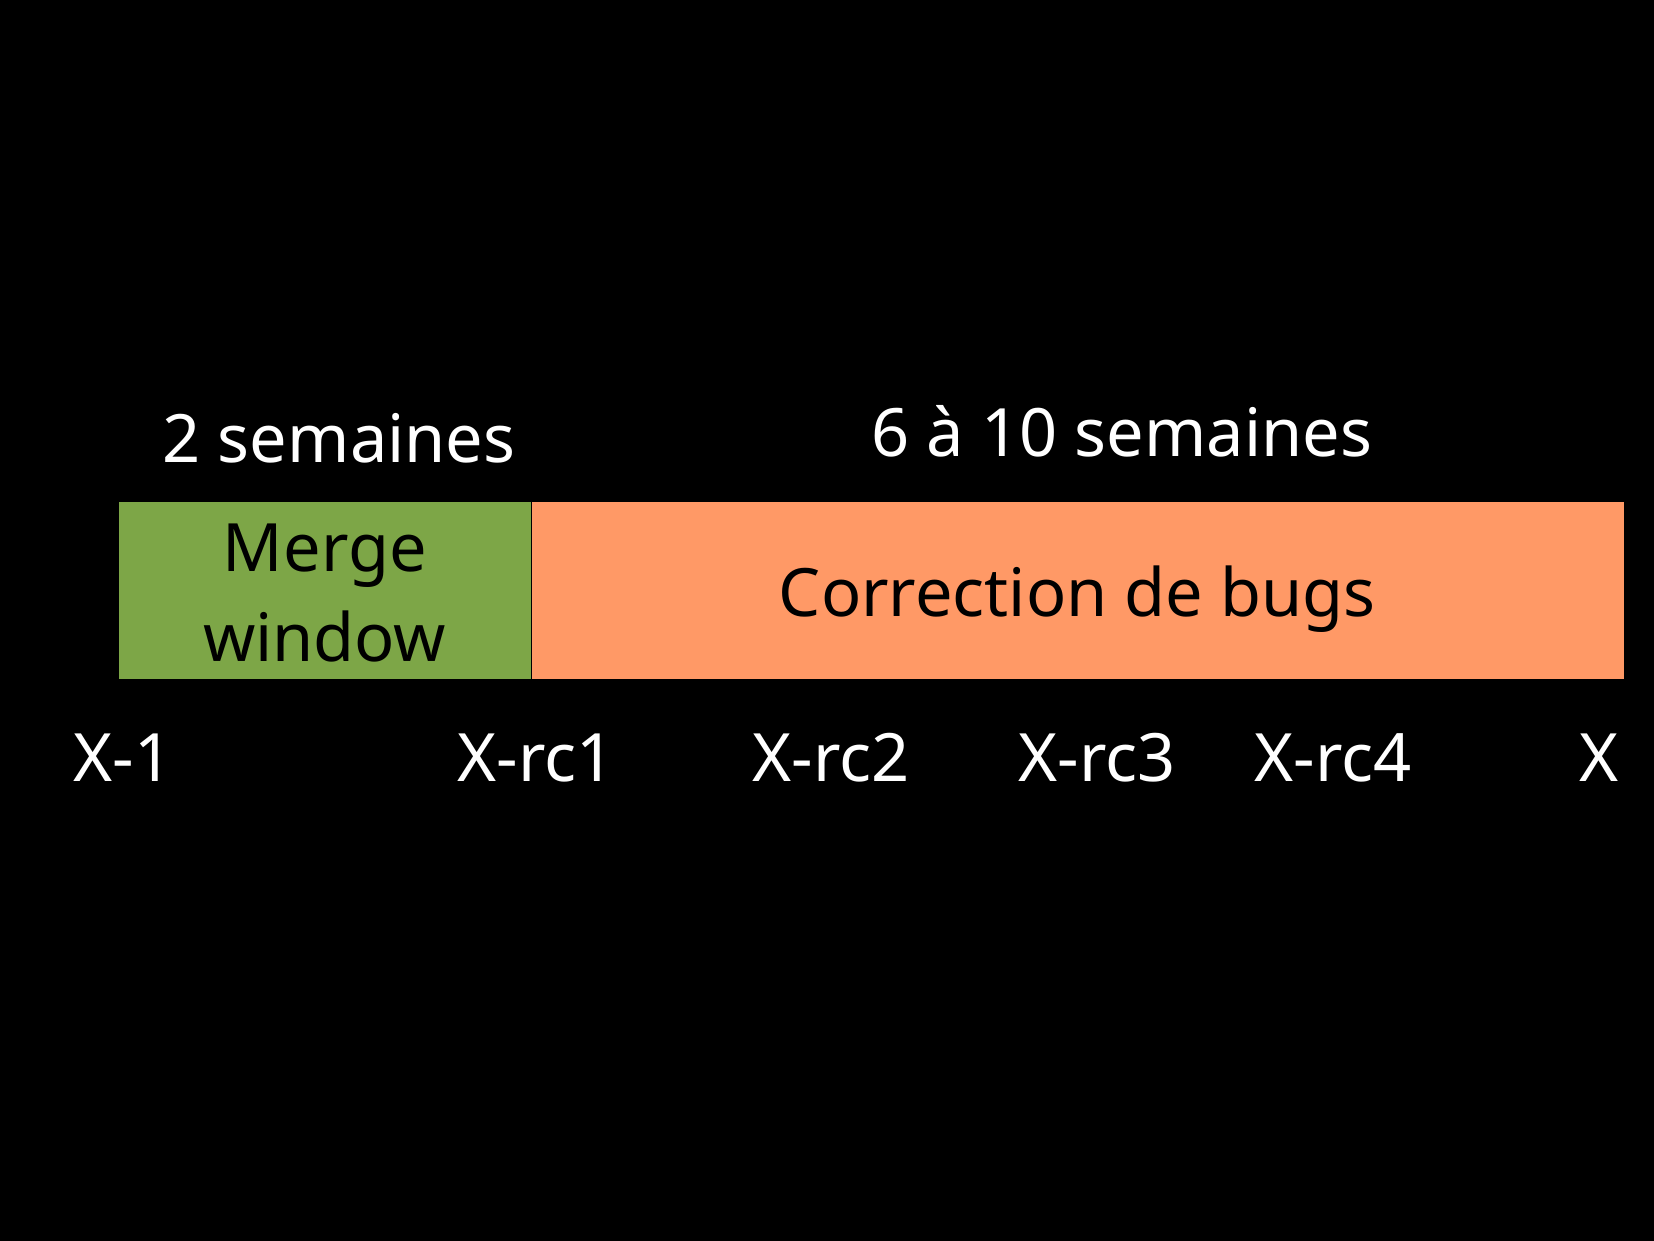

6 à 10 semaines
2 semaines
Merge
window
Correction de bugs
X-1
X-rc1
X-rc2
X-rc3
X-rc4
X